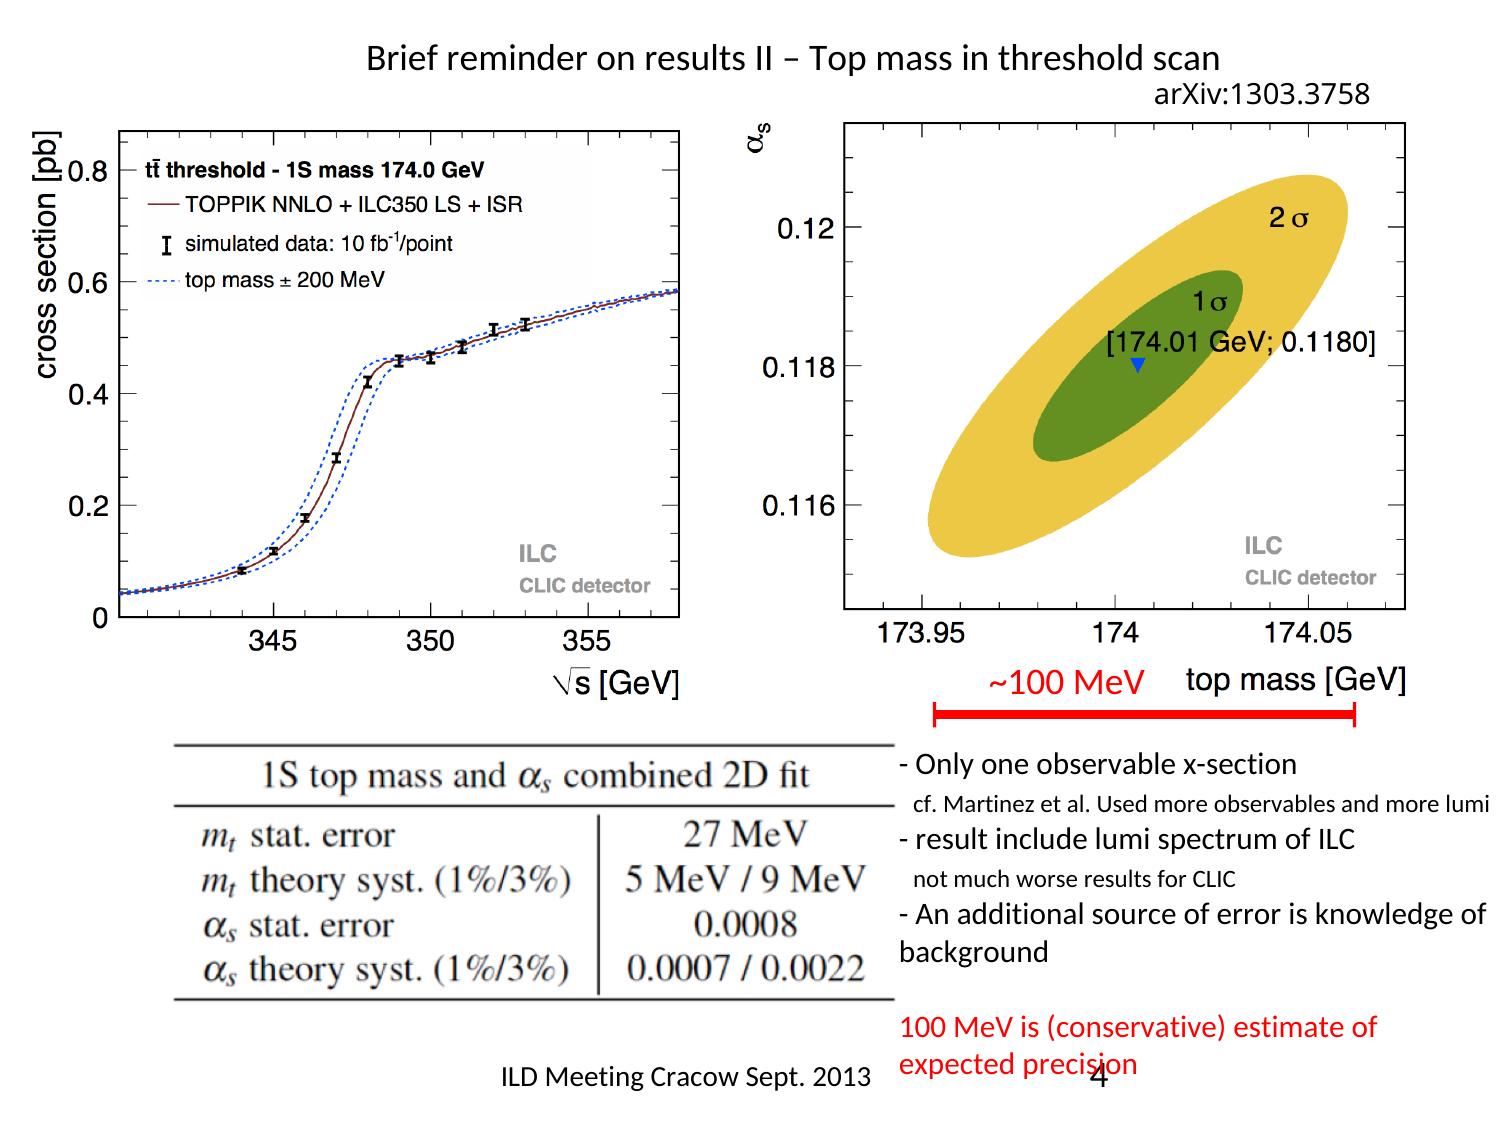

Brief reminder on results II – Top mass in threshold scan
arXiv:1303.3758
~100 MeV
- Only one observable x-section
 cf. Martinez et al. Used more observables and more lumi
- result include lumi spectrum of ILC
 not much worse results for CLIC
- An additional source of error is knowledge of background
100 MeV is (conservative) estimate of
expected precision
Snowmass Pre-Meeting Seattle April 2013
4